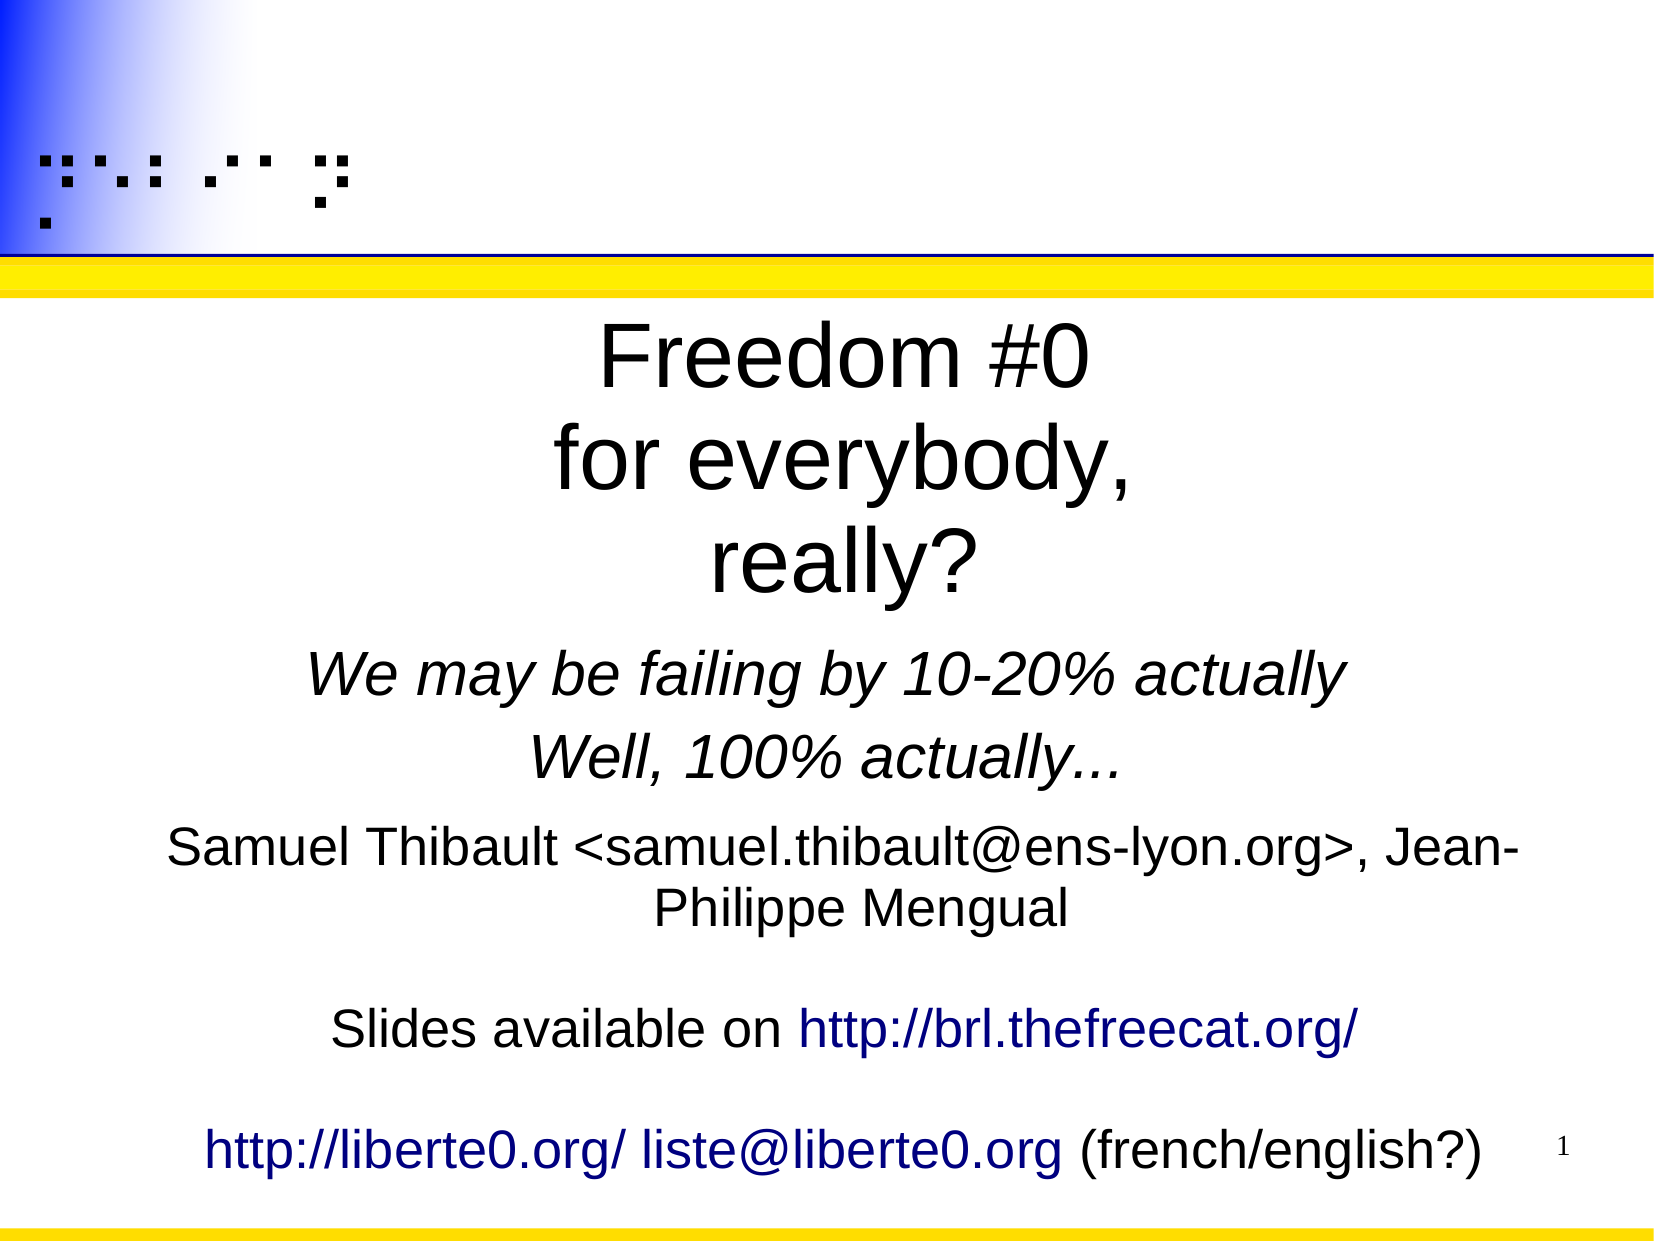

#
Freedom #0
for everybody,
really?
Samuel Thibault <samuel.thibault@ens-lyon.org>, Jean-Philippe Mengual
Slides available on http://brl.thefreecat.org/
http://liberte0.org/ liste@liberte0.org (french/english?)
We may be failing by 10-20% actually
Well, 100% actually...
1